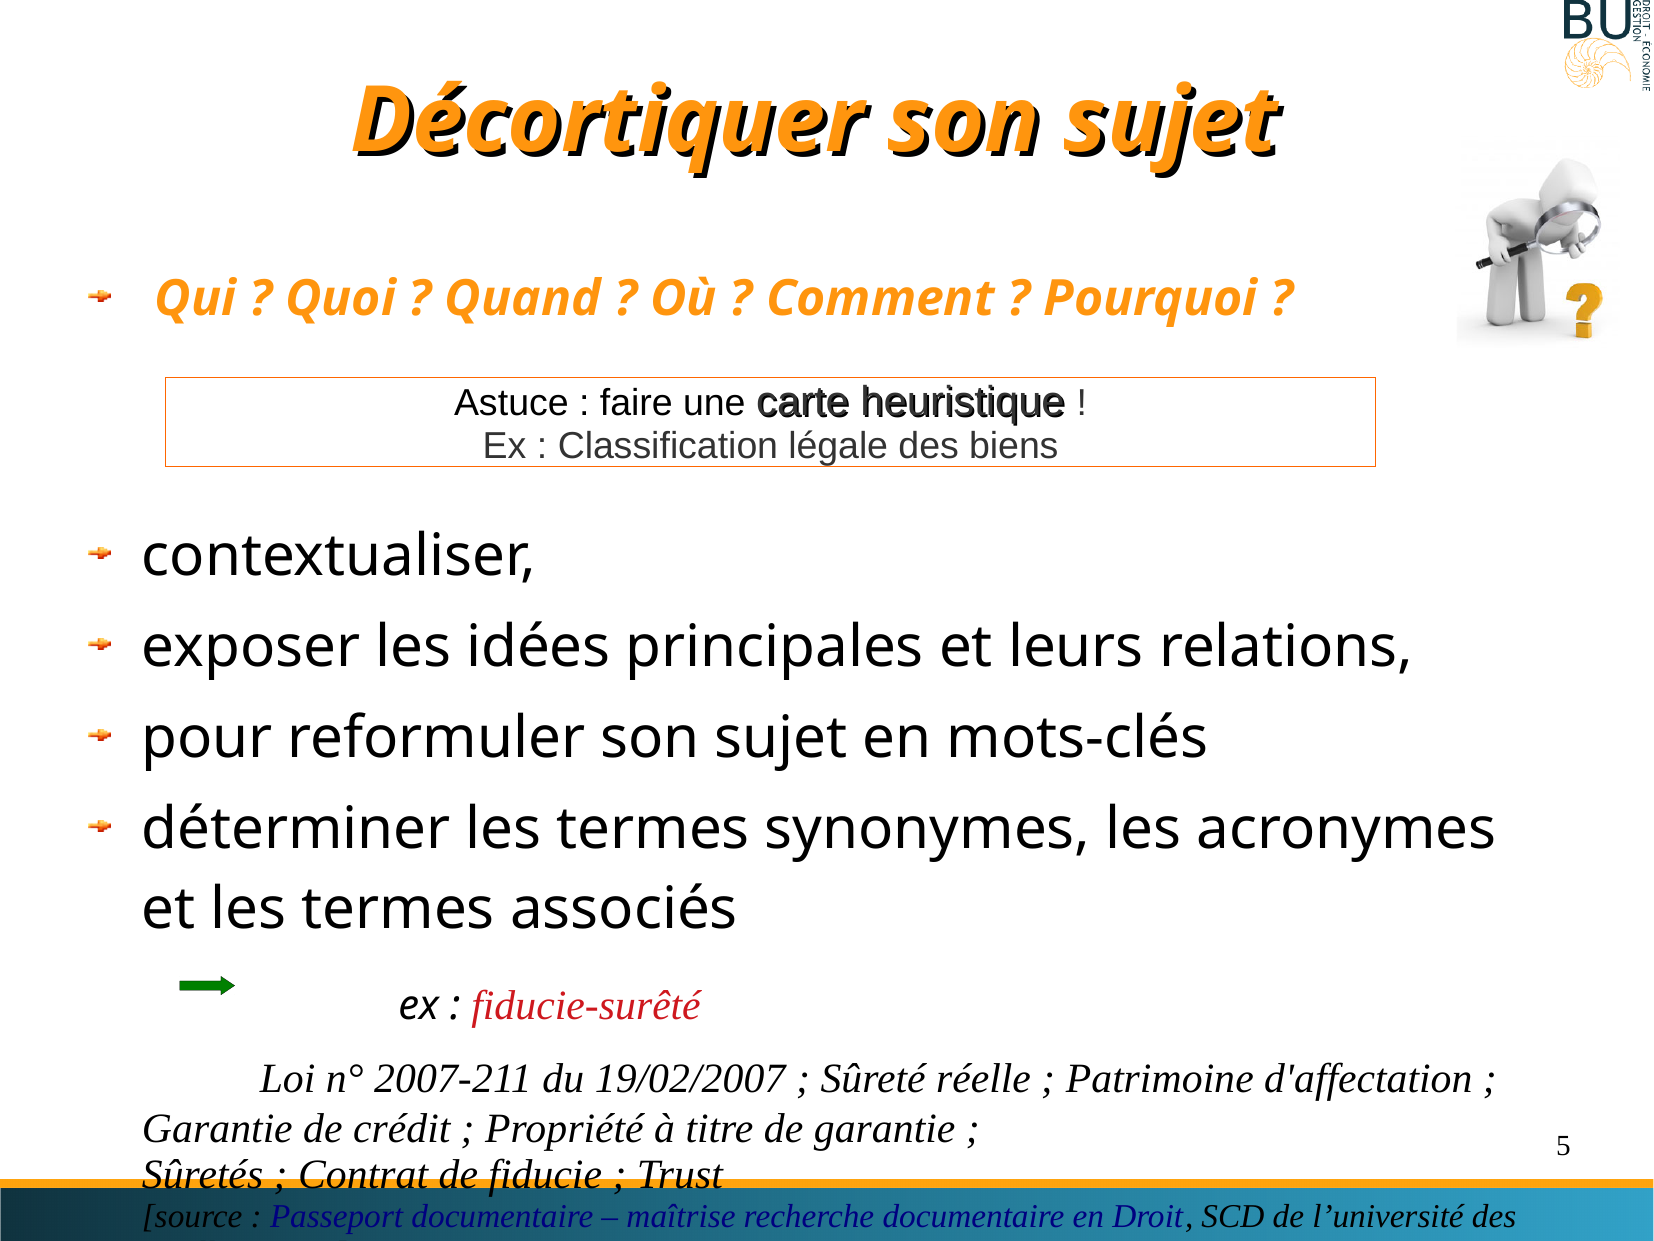

# Décortiquer son sujet
 Qui ? Quoi ? Quand ? Où ? Comment ? Pourquoi ?
contextualiser,
exposer les idées principales et leurs relations,
pour reformuler son sujet en mots-clés
déterminer les termes synonymes, les acronymes et les termes associés
 ex : fiducie-surêté
 Loi n° 2007-211 du 19/02/2007 ; Sûreté réelle ; Patrimoine d'affectation ; Garantie de crédit ; Propriété à titre de garantie ;
Sûretés ; Contrat de fiducie ; Trust
[source : Passeport documentaire – maîtrise recherche documentaire en Droit, SCD de l’université des Antilles, 2017 ]
Astuce : faire une carte heuristique !
Ex : Classification légale des biens
5